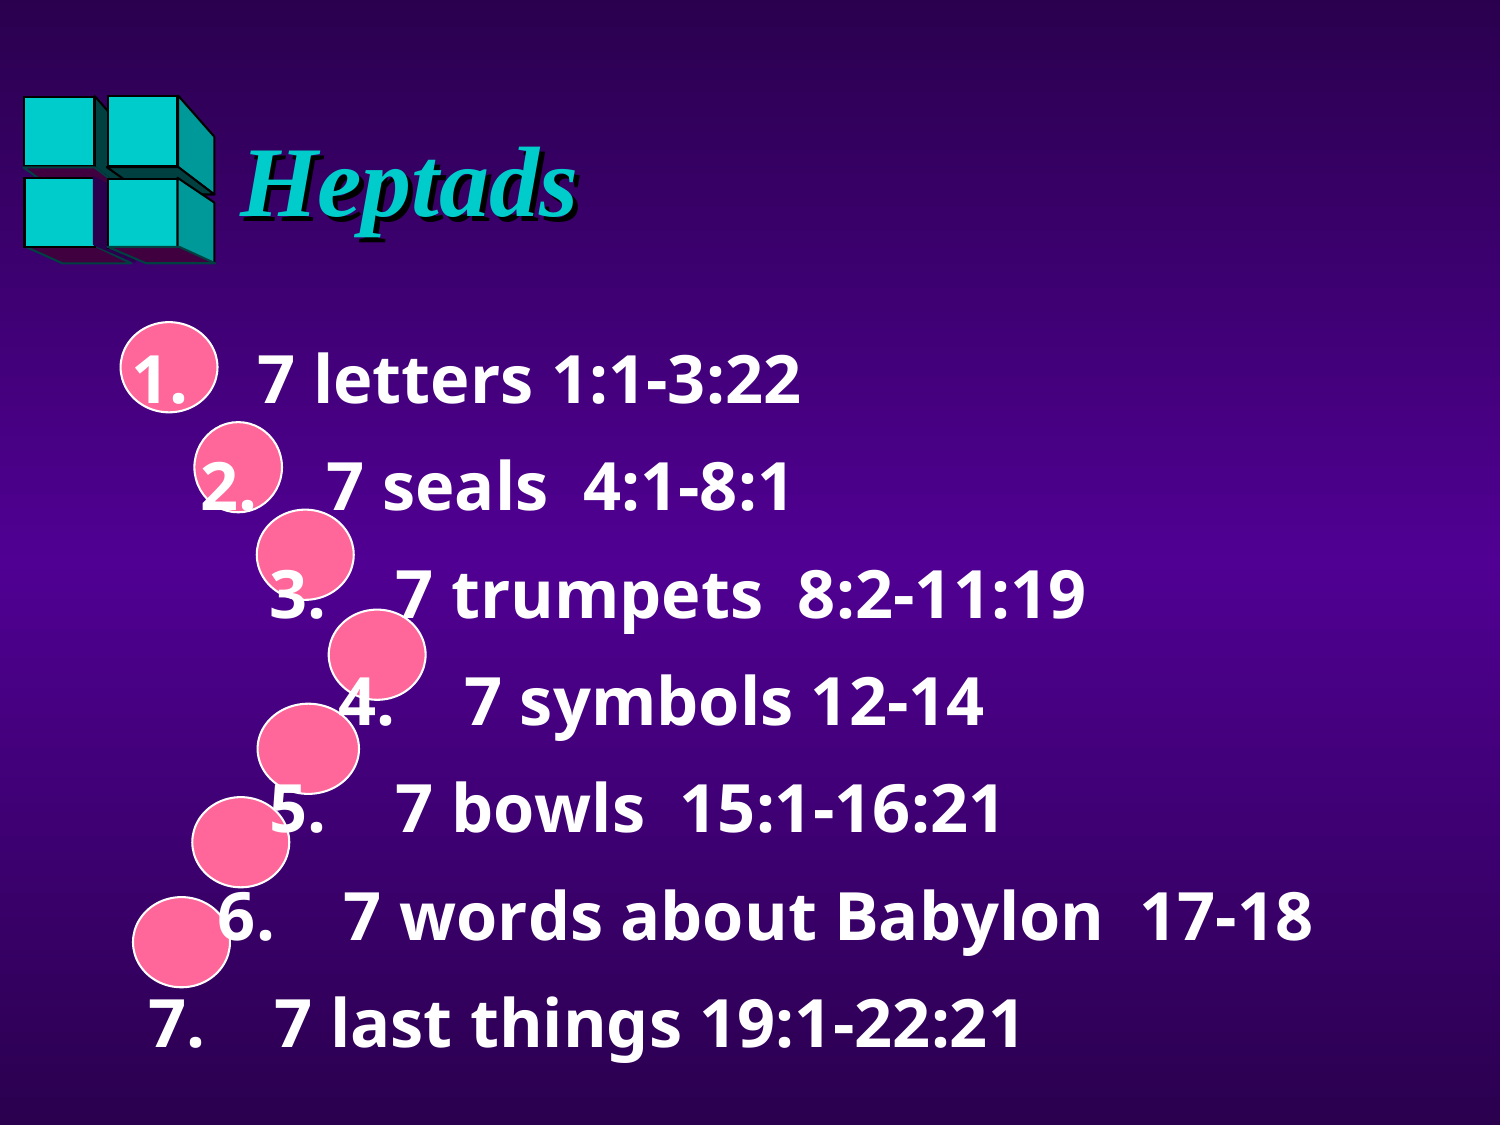

# Heptads
 1. 7 letters 1:1-3:22
 2. 7 seals 4:1-8:1
 3. 7 trumpets 8:2-11:19
 4. 7 symbols 12-14
 5. 7 bowls 15:1-16:21
 6. 7 words about Babylon 17-18
 7. 7 last things 19:1-22:21